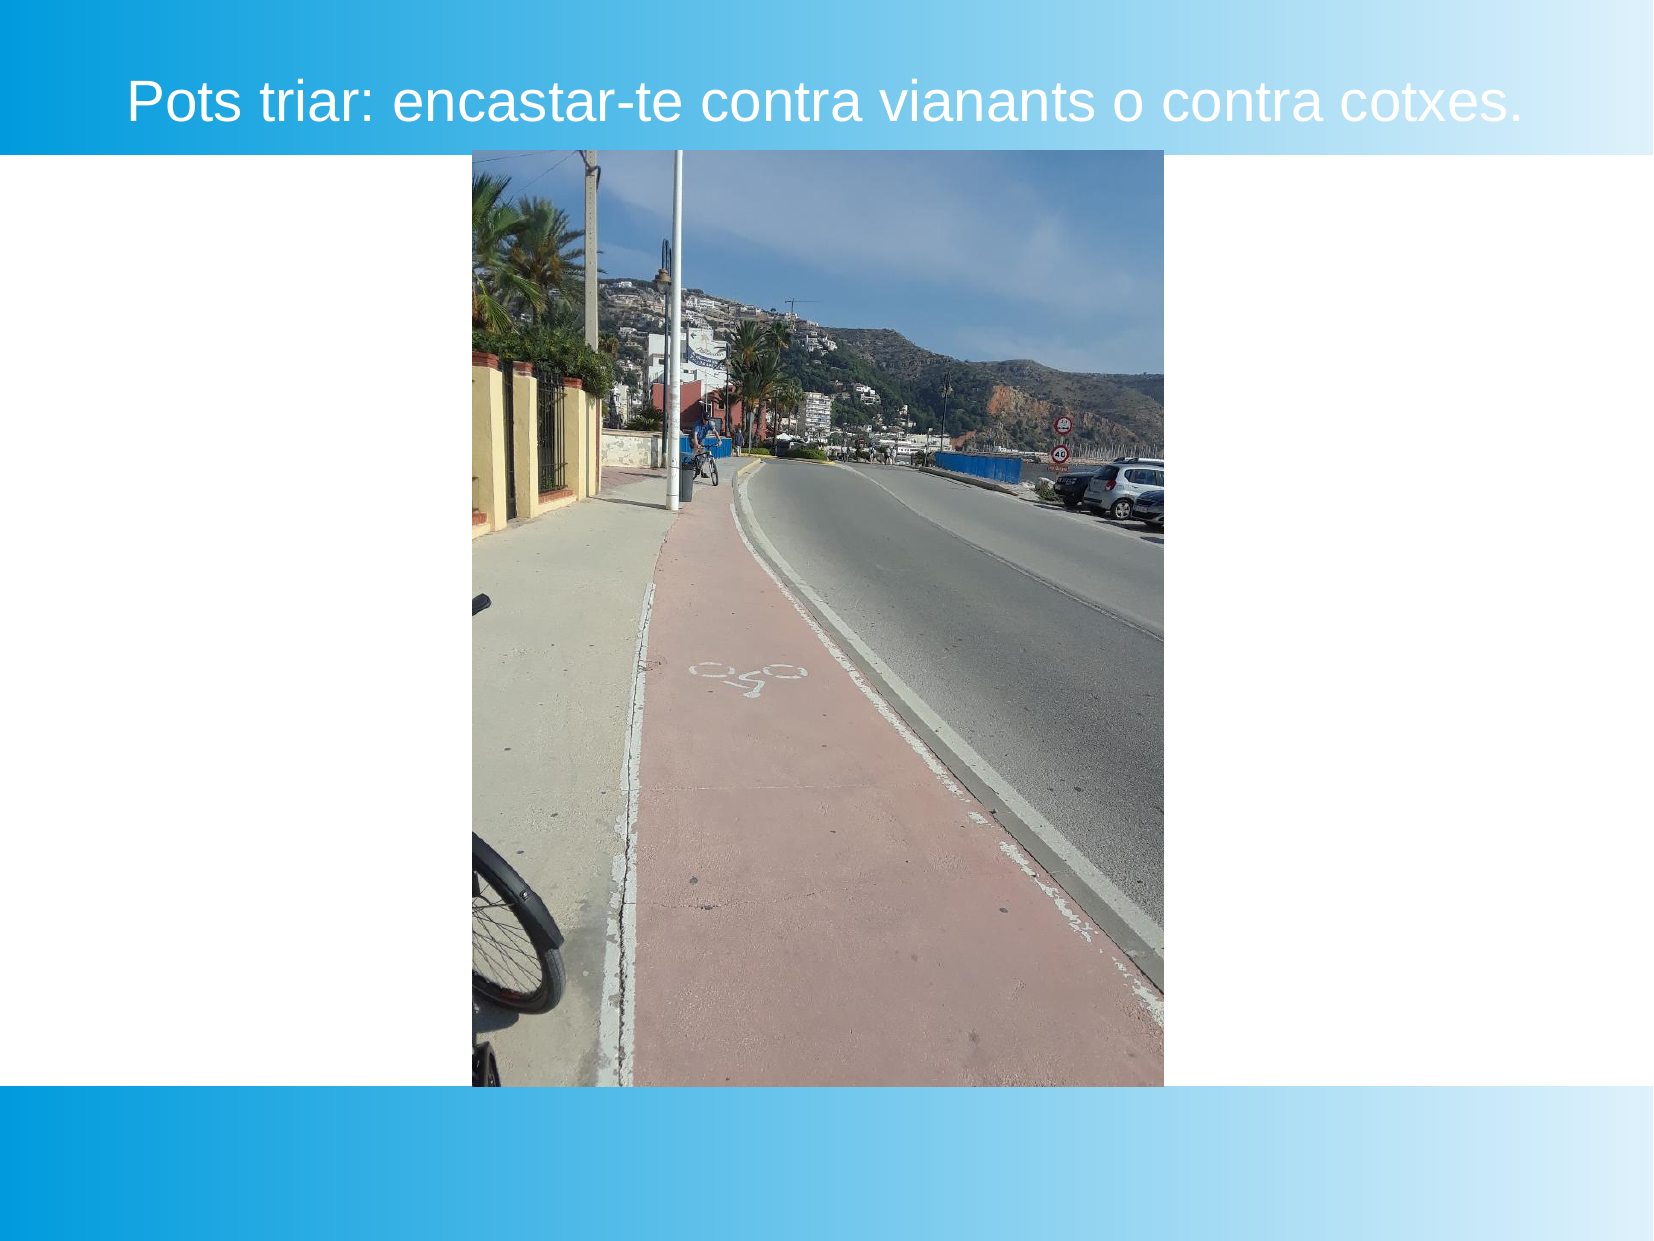

# Pots triar: encastar-te contra vianants o contra cotxes.